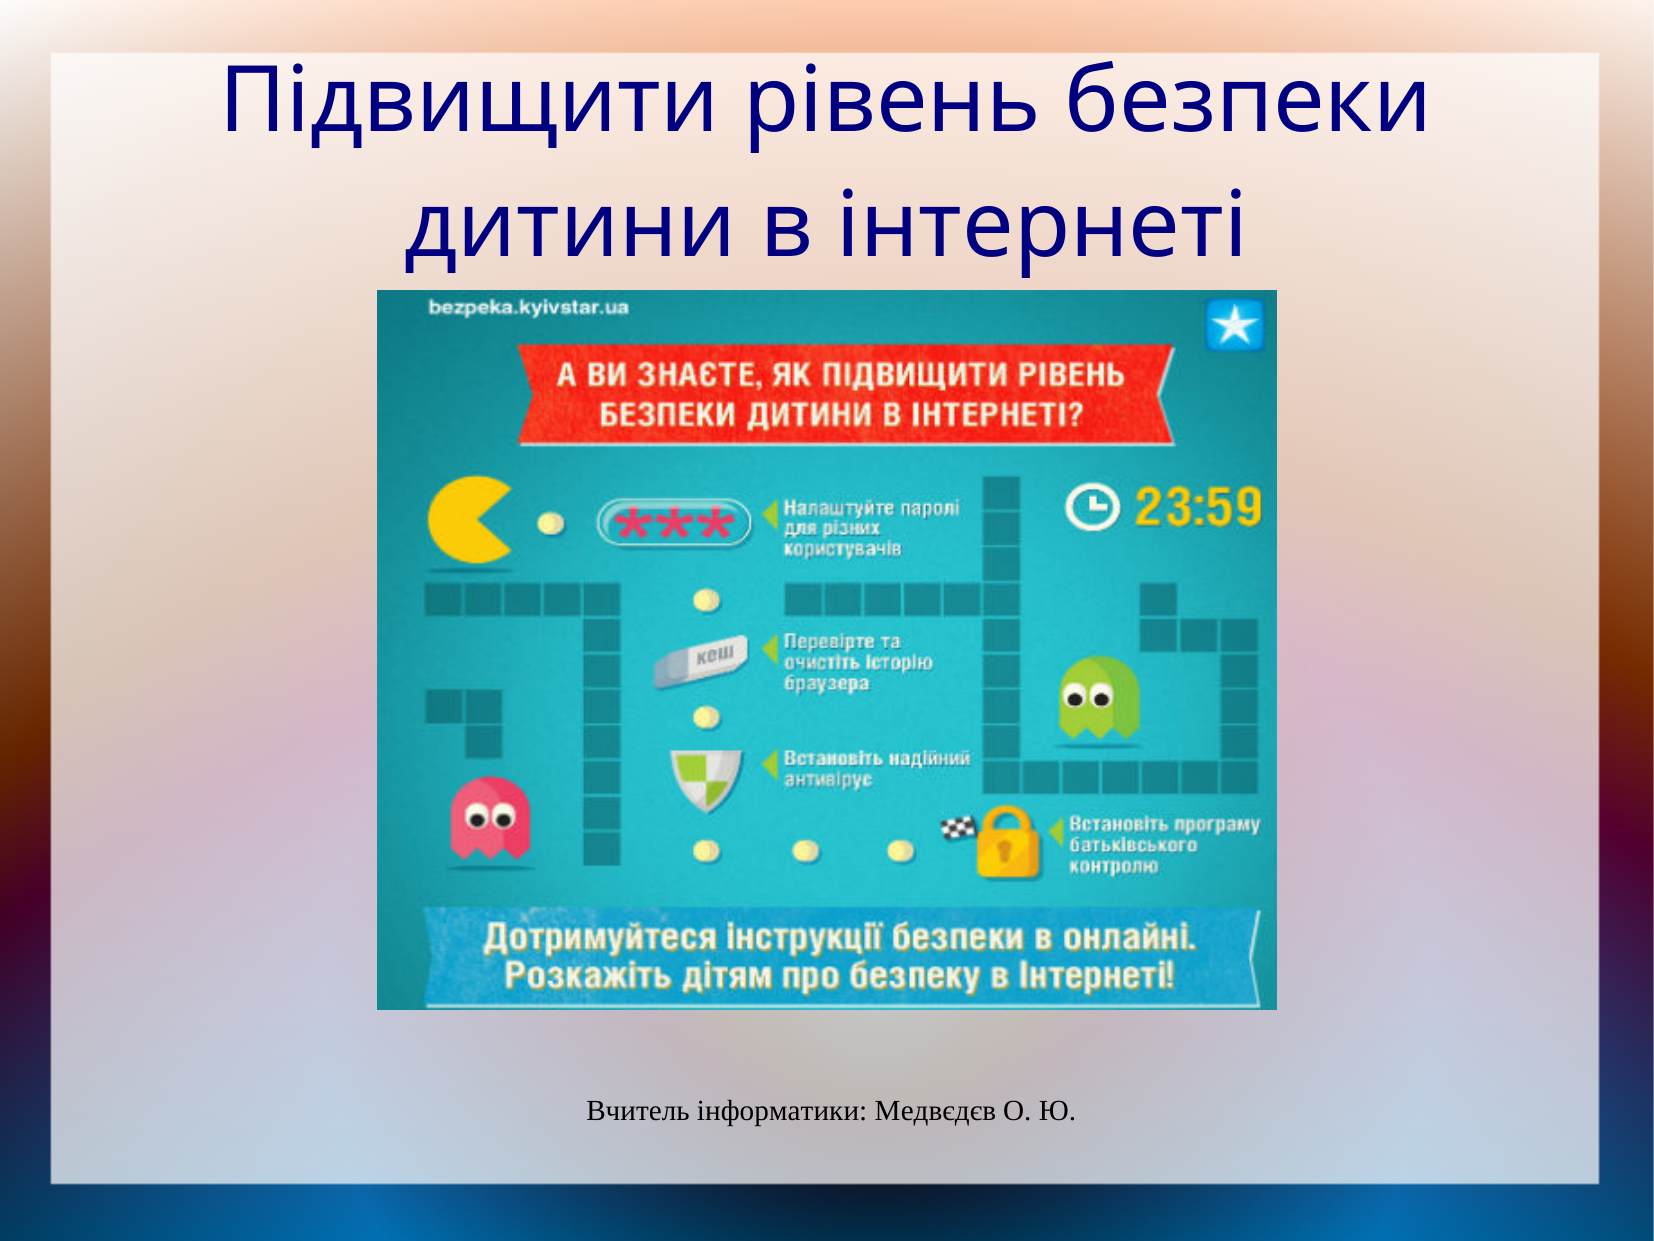

# Підвищити рівень безпеки дитини в інтернеті
 Вчитель інформатики: Медвєдєв О. Ю.